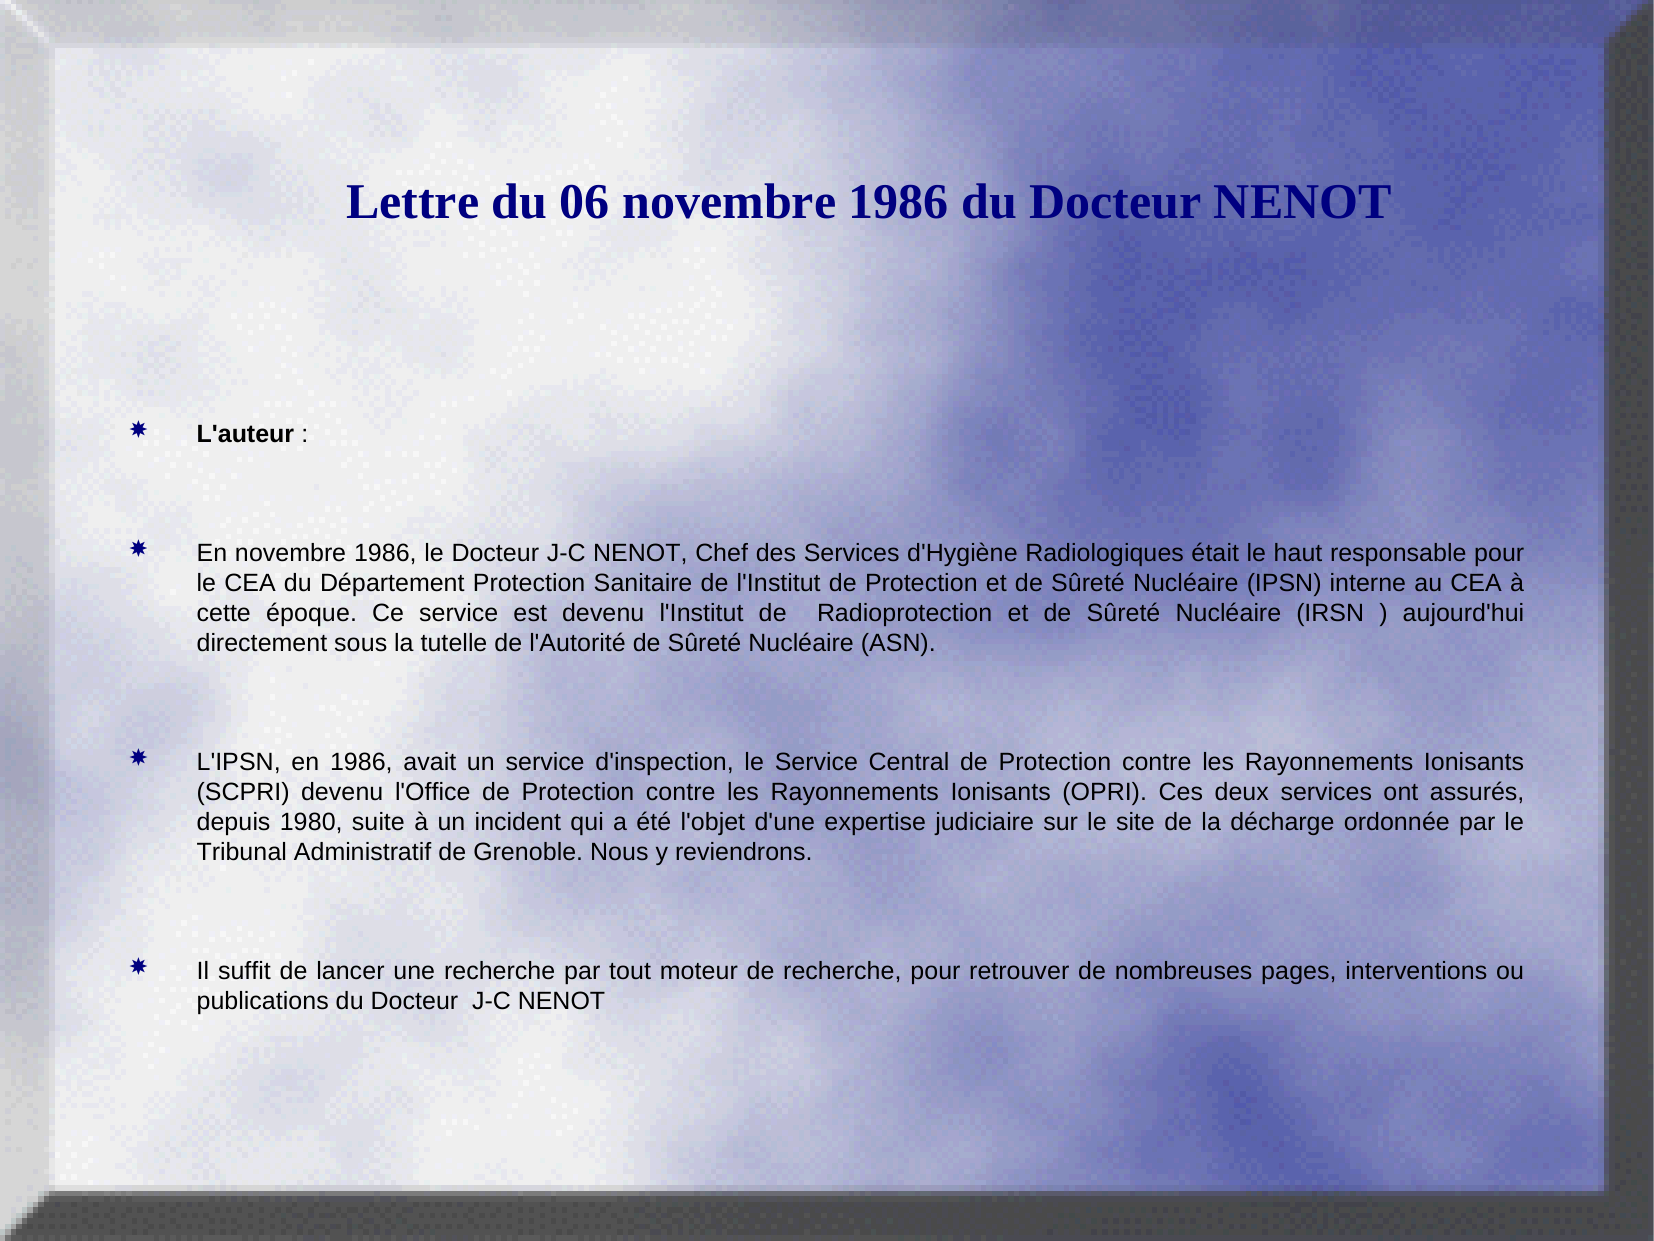

# Lettre du 06 novembre 1986 du Docteur NENOT
L'auteur :
En novembre 1986, le Docteur J-C NENOT, Chef des Services d'Hygiène Radiologiques était le haut responsable pour le CEA du Département Protection Sanitaire de l'Institut de Protection et de Sûreté Nucléaire (IPSN) interne au CEA à cette époque. Ce service est devenu l'Institut de Radioprotection et de Sûreté Nucléaire (IRSN ) aujourd'hui directement sous la tutelle de l'Autorité de Sûreté Nucléaire (ASN).
L'IPSN, en 1986, avait un service d'inspection, le Service Central de Protection contre les Rayonnements Ionisants (SCPRI) devenu l'Office de Protection contre les Rayonnements Ionisants (OPRI). Ces deux services ont assurés, depuis 1980, suite à un incident qui a été l'objet d'une expertise judiciaire sur le site de la décharge ordonnée par le Tribunal Administratif de Grenoble. Nous y reviendrons.
Il suffit de lancer une recherche par tout moteur de recherche, pour retrouver de nombreuses pages, interventions ou publications du Docteur J-C NENOT